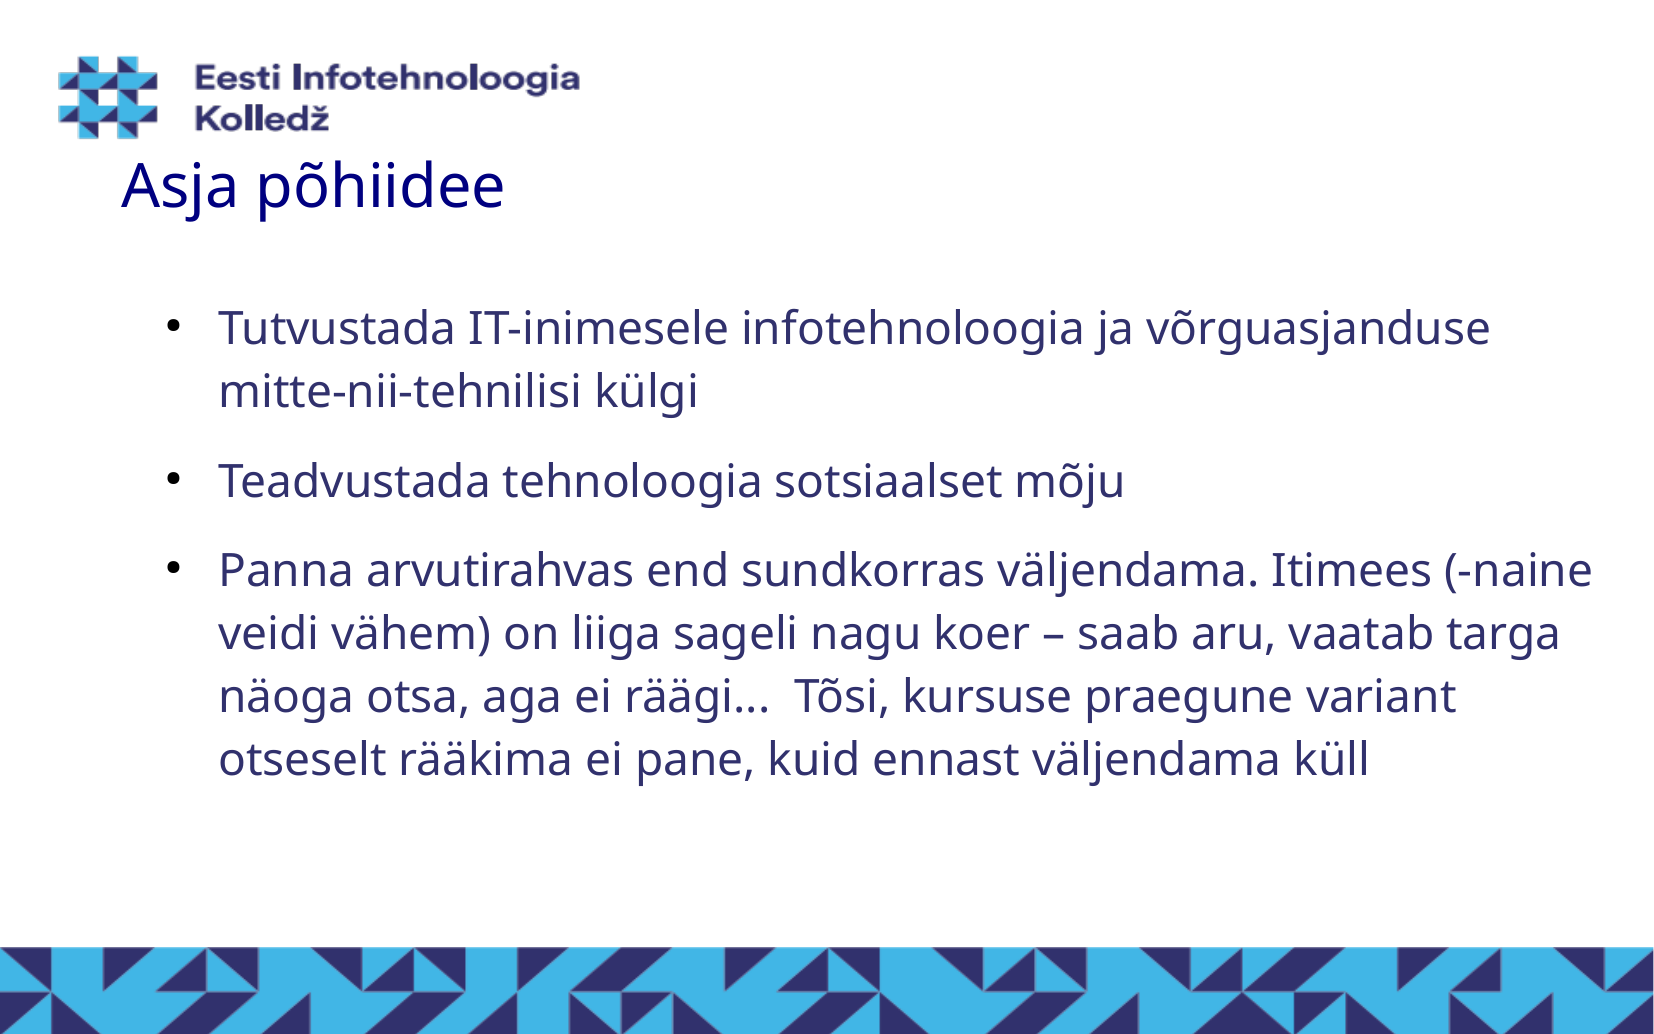

# Asja põhiidee
Tutvustada IT-inimesele infotehnoloogia ja võrguasjanduse mitte-nii-tehnilisi külgi
Teadvustada tehnoloogia sotsiaalset mõju
Panna arvutirahvas end sundkorras väljendama. Itimees (-naine veidi vähem) on liiga sageli nagu koer – saab aru, vaatab targa näoga otsa, aga ei räägi... Tõsi, kursuse praegune variant otseselt rääkima ei pane, kuid ennast väljendama küll